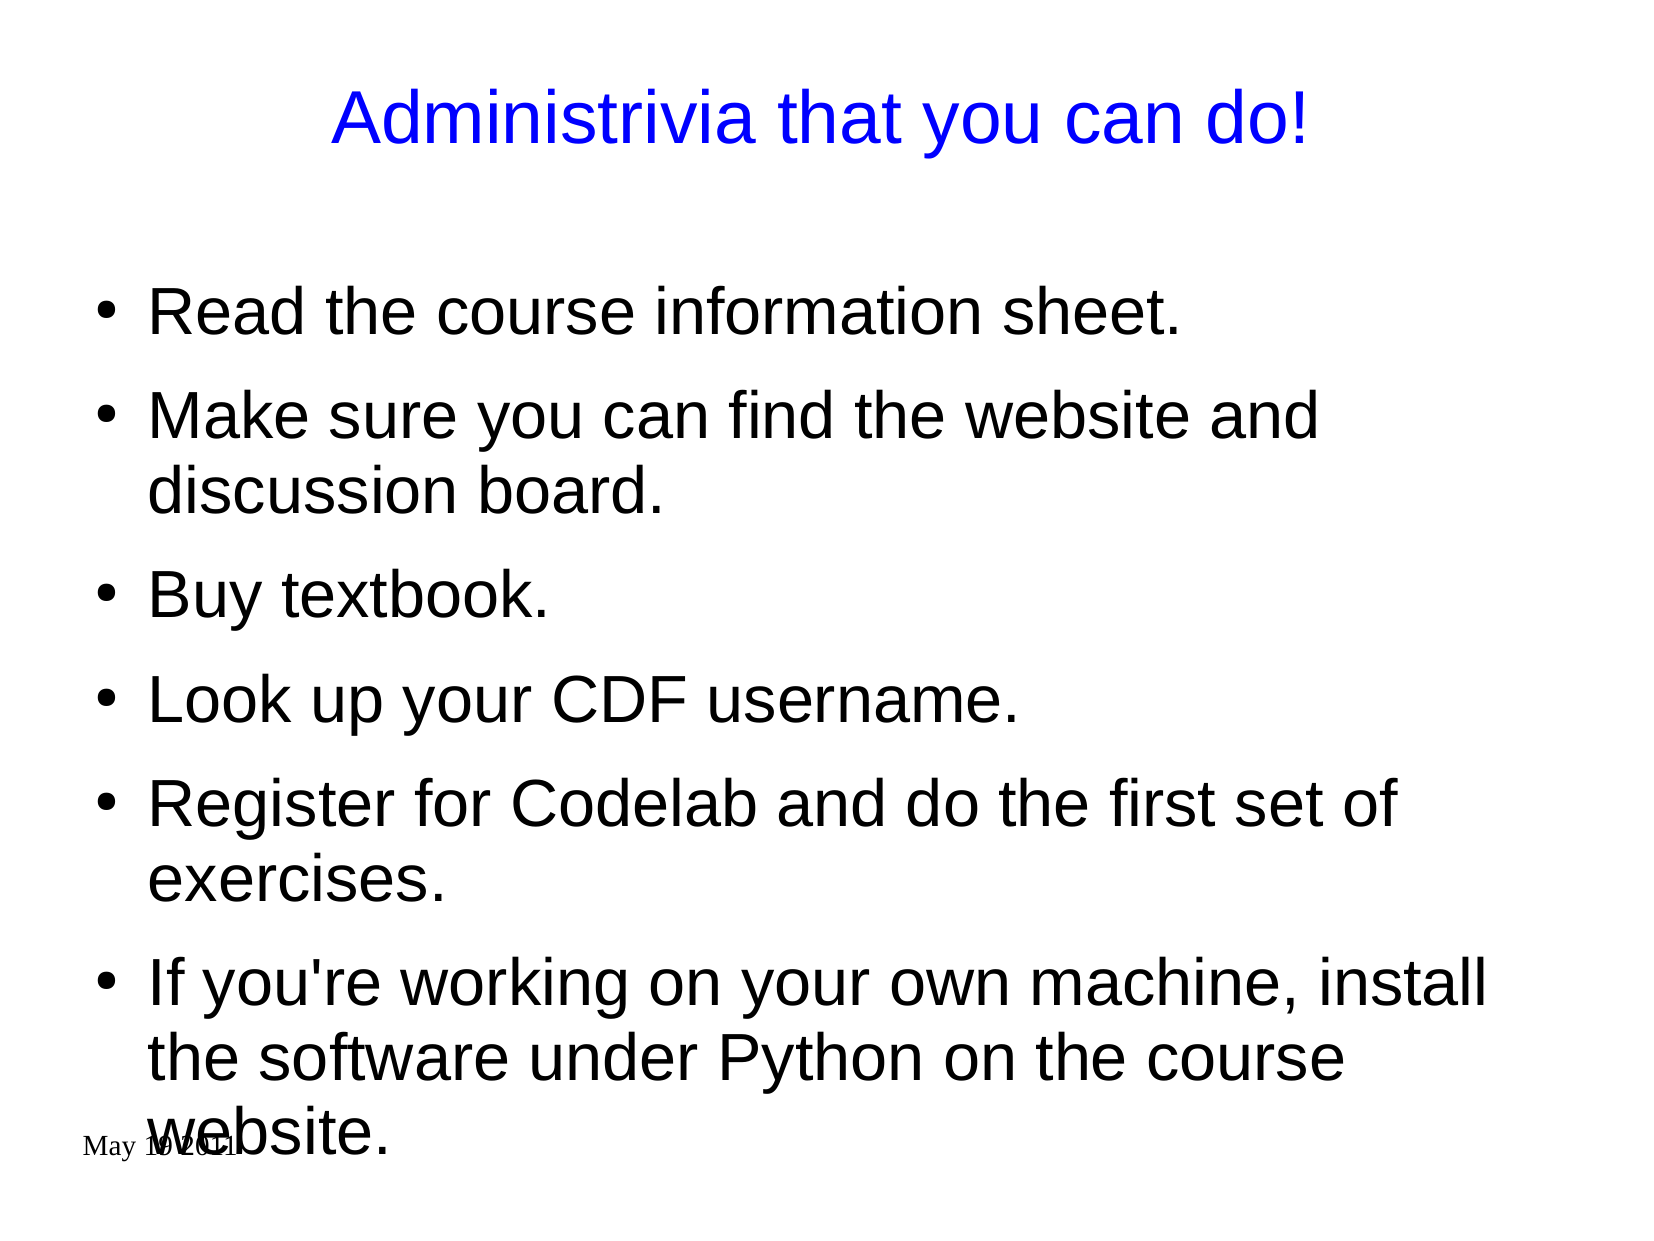

# Administrivia that you can do!
Read the course information sheet.
Make sure you can find the website and discussion board.
Buy textbook.
Look up your CDF username.
Register for Codelab and do the first set of exercises.
If you're working on your own machine, install the software under Python on the course website.
May 19 2011